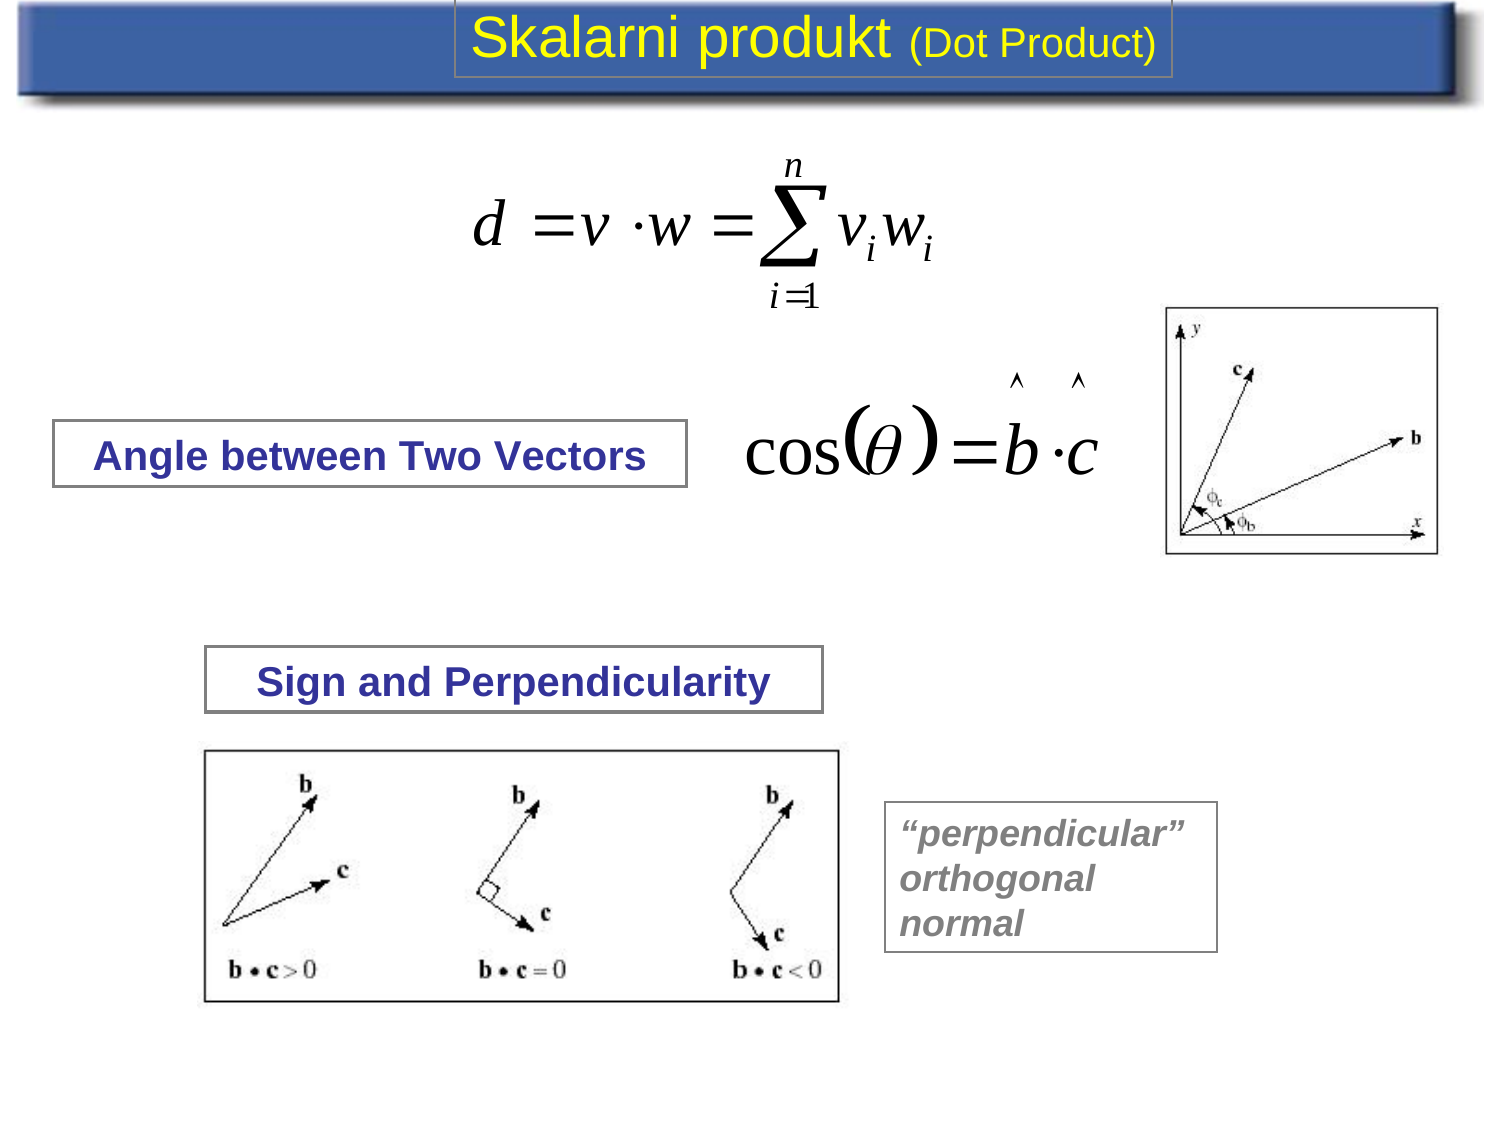

Skalarni produkt (Dot Product)
Angle between Two Vectors
Sign and Perpendicularity
“perpendicular”
orthogonal
normal